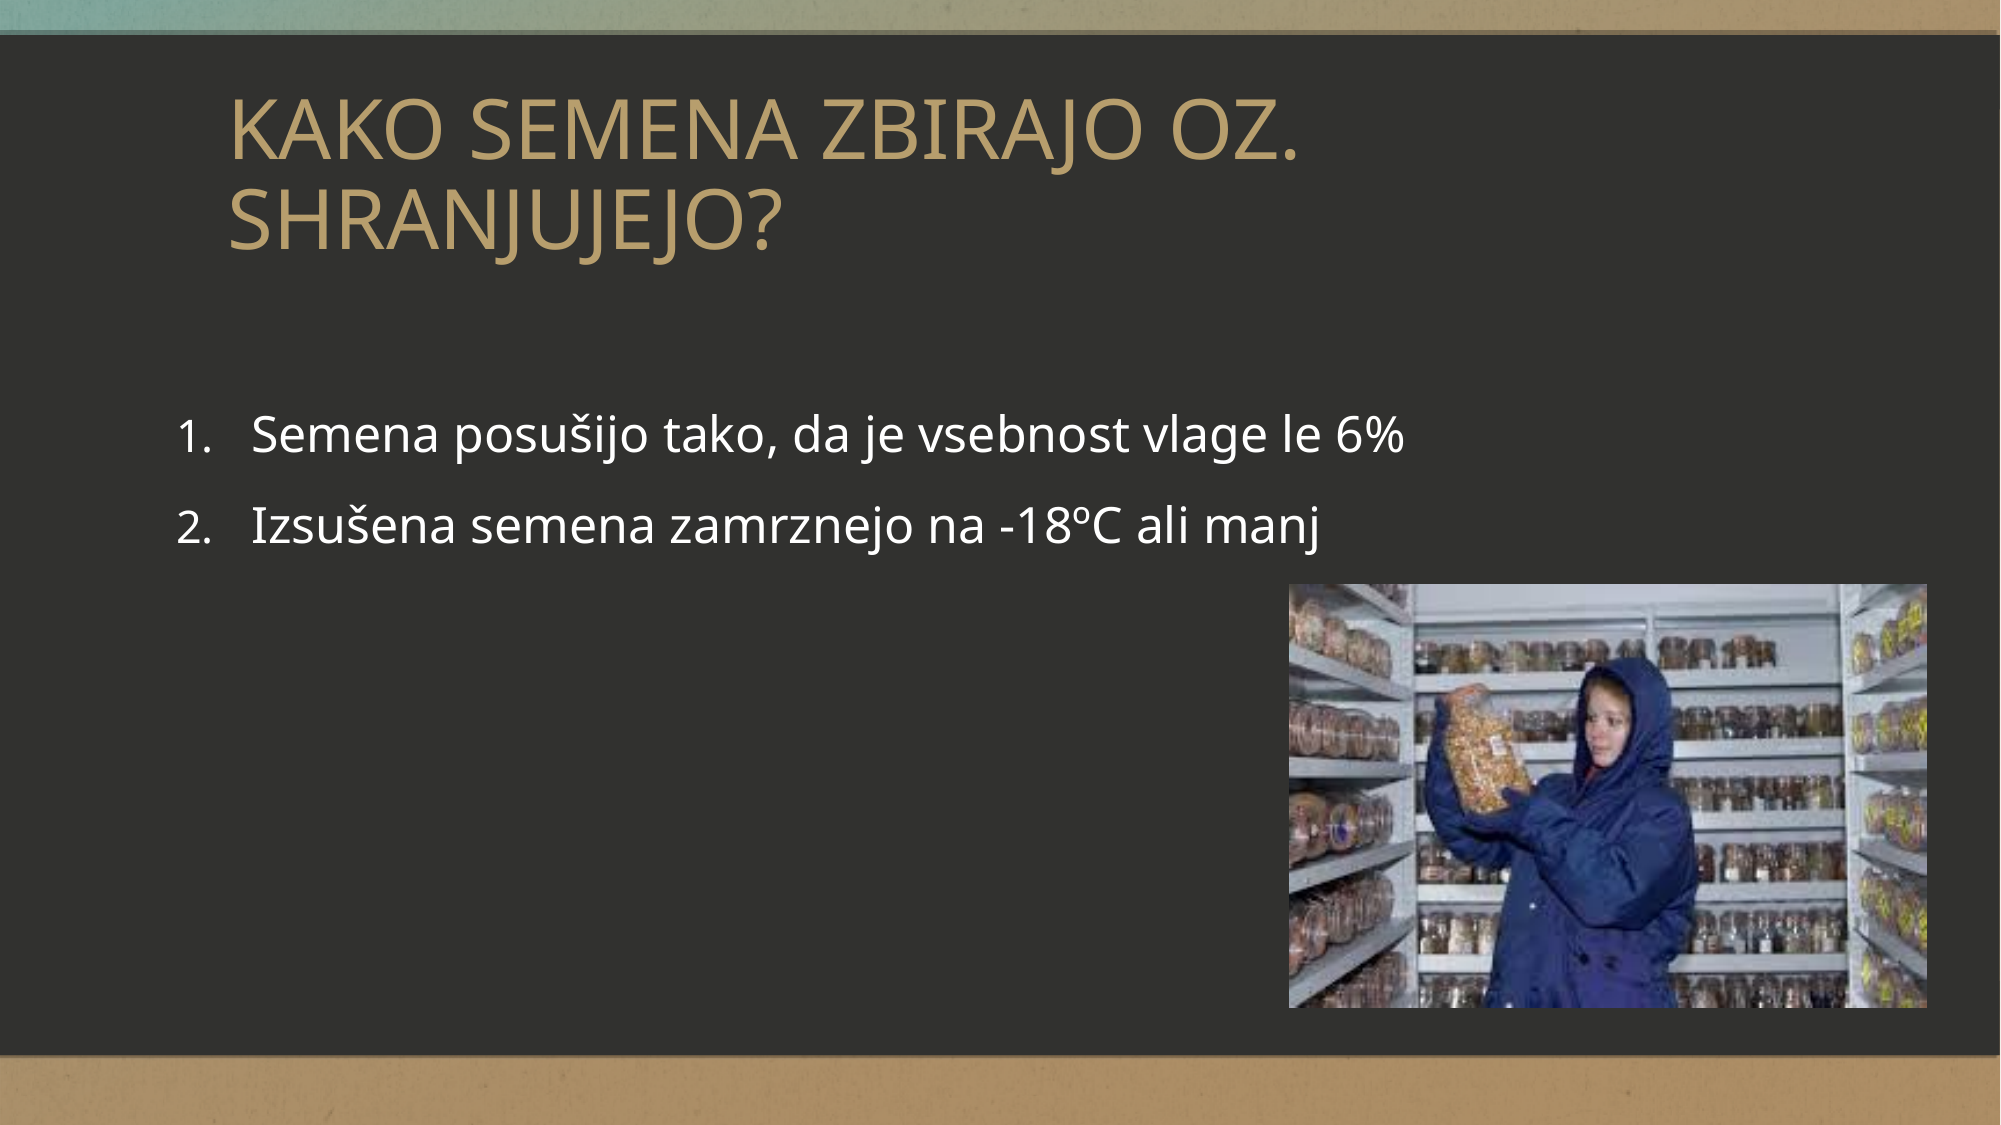

# KAKO SEMENA ZBIRAJO OZ. SHRANJUJEJO?
Semena posušijo tako, da je vsebnost vlage le 6%
Izsušena semena zamrznejo na -18ºC ali manj